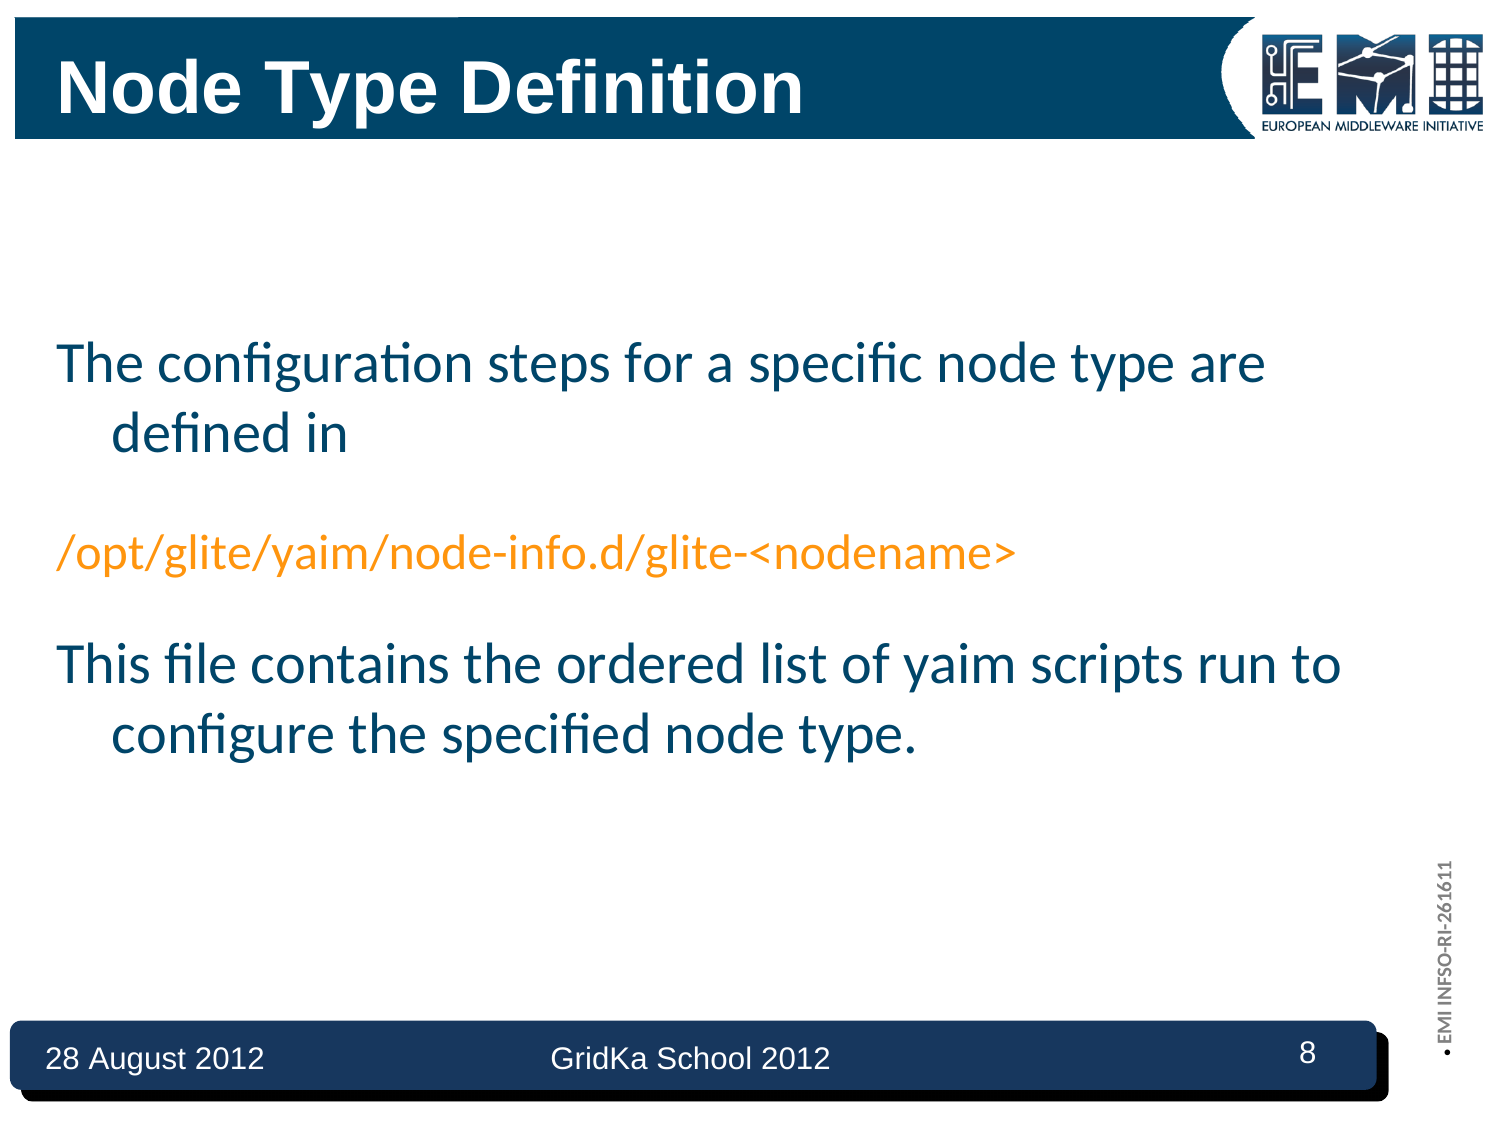

Node Type Definition
The configuration steps for a specific node type are defined in
/opt/glite/yaim/node-info.d/glite-<nodename>
This file contains the ordered list of yaim scripts run to configure the specified node type.